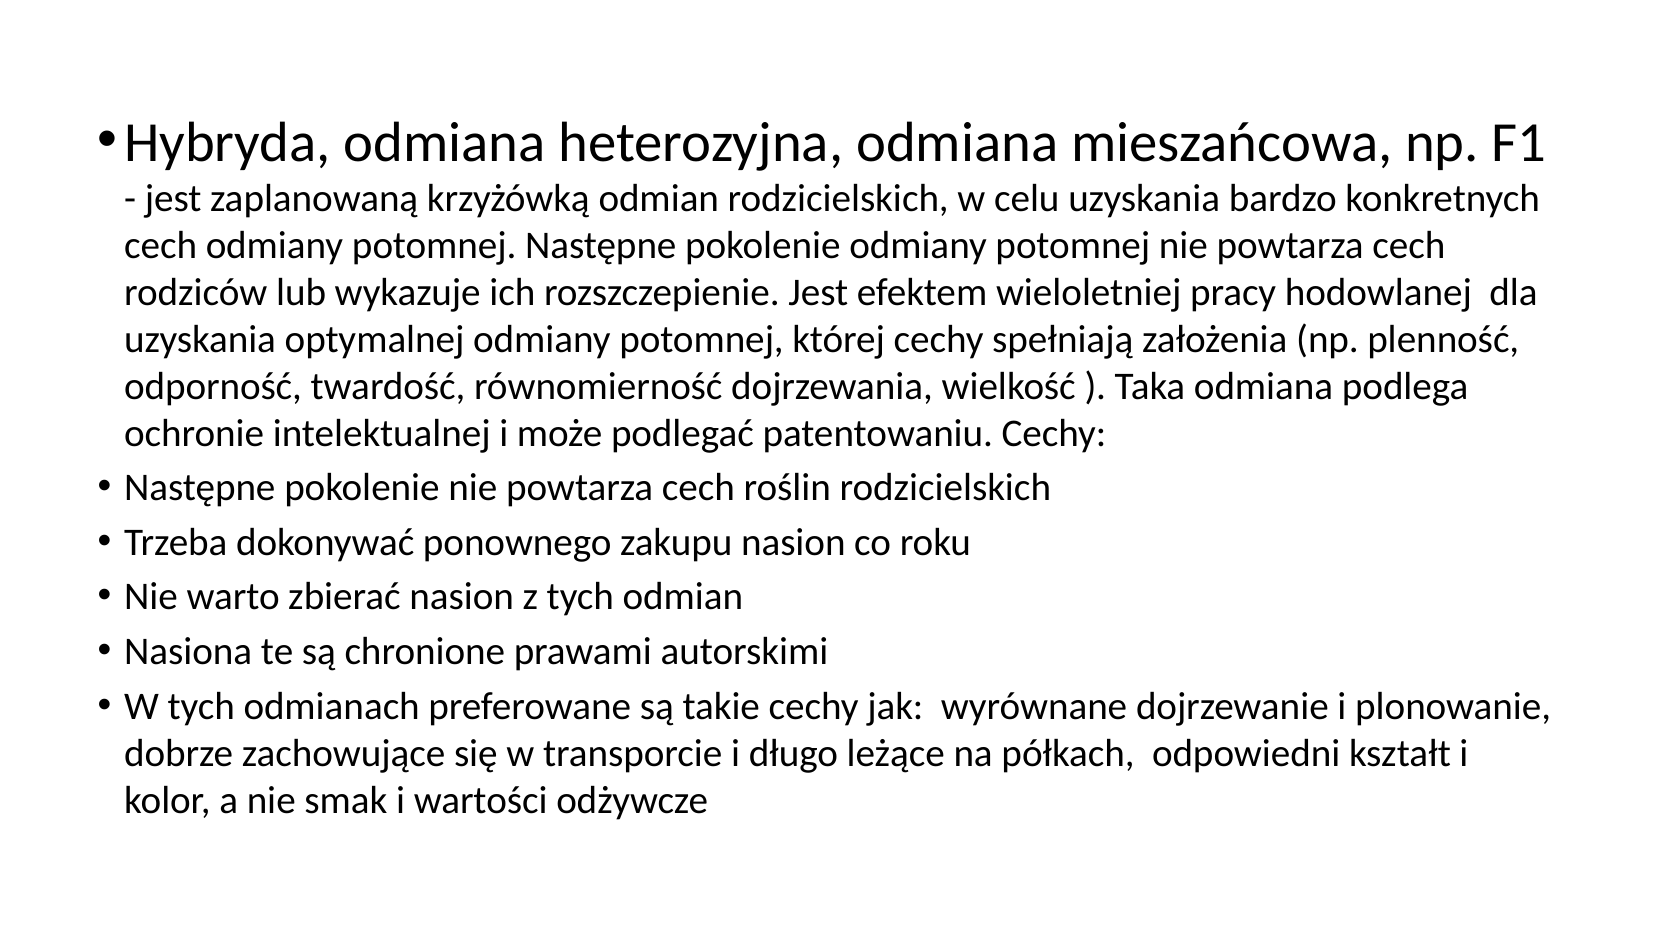

#
Hybryda, odmiana heterozyjna, odmiana mieszańcowa, np. F1 - jest zaplanowaną krzyżówką odmian rodzicielskich, w celu uzyskania bardzo konkretnych cech odmiany potomnej. Następne pokolenie odmiany potomnej nie powtarza cech rodziców lub wykazuje ich rozszczepienie. Jest efektem wieloletniej pracy hodowlanej dla uzyskania optymalnej odmiany potomnej, której cechy spełniają założenia (np. plenność, odporność, twardość, równomierność dojrzewania, wielkość ). Taka odmiana podlega ochronie intelektualnej i może podlegać patentowaniu. Cechy:
Następne pokolenie nie powtarza cech roślin rodzicielskich
Trzeba dokonywać ponownego zakupu nasion co roku
Nie warto zbierać nasion z tych odmian
Nasiona te są chronione prawami autorskimi
W tych odmianach preferowane są takie cechy jak: wyrównane dojrzewanie i plonowanie, dobrze zachowujące się w transporcie i długo leżące na półkach, odpowiedni kształt i kolor, a nie smak i wartości odżywcze